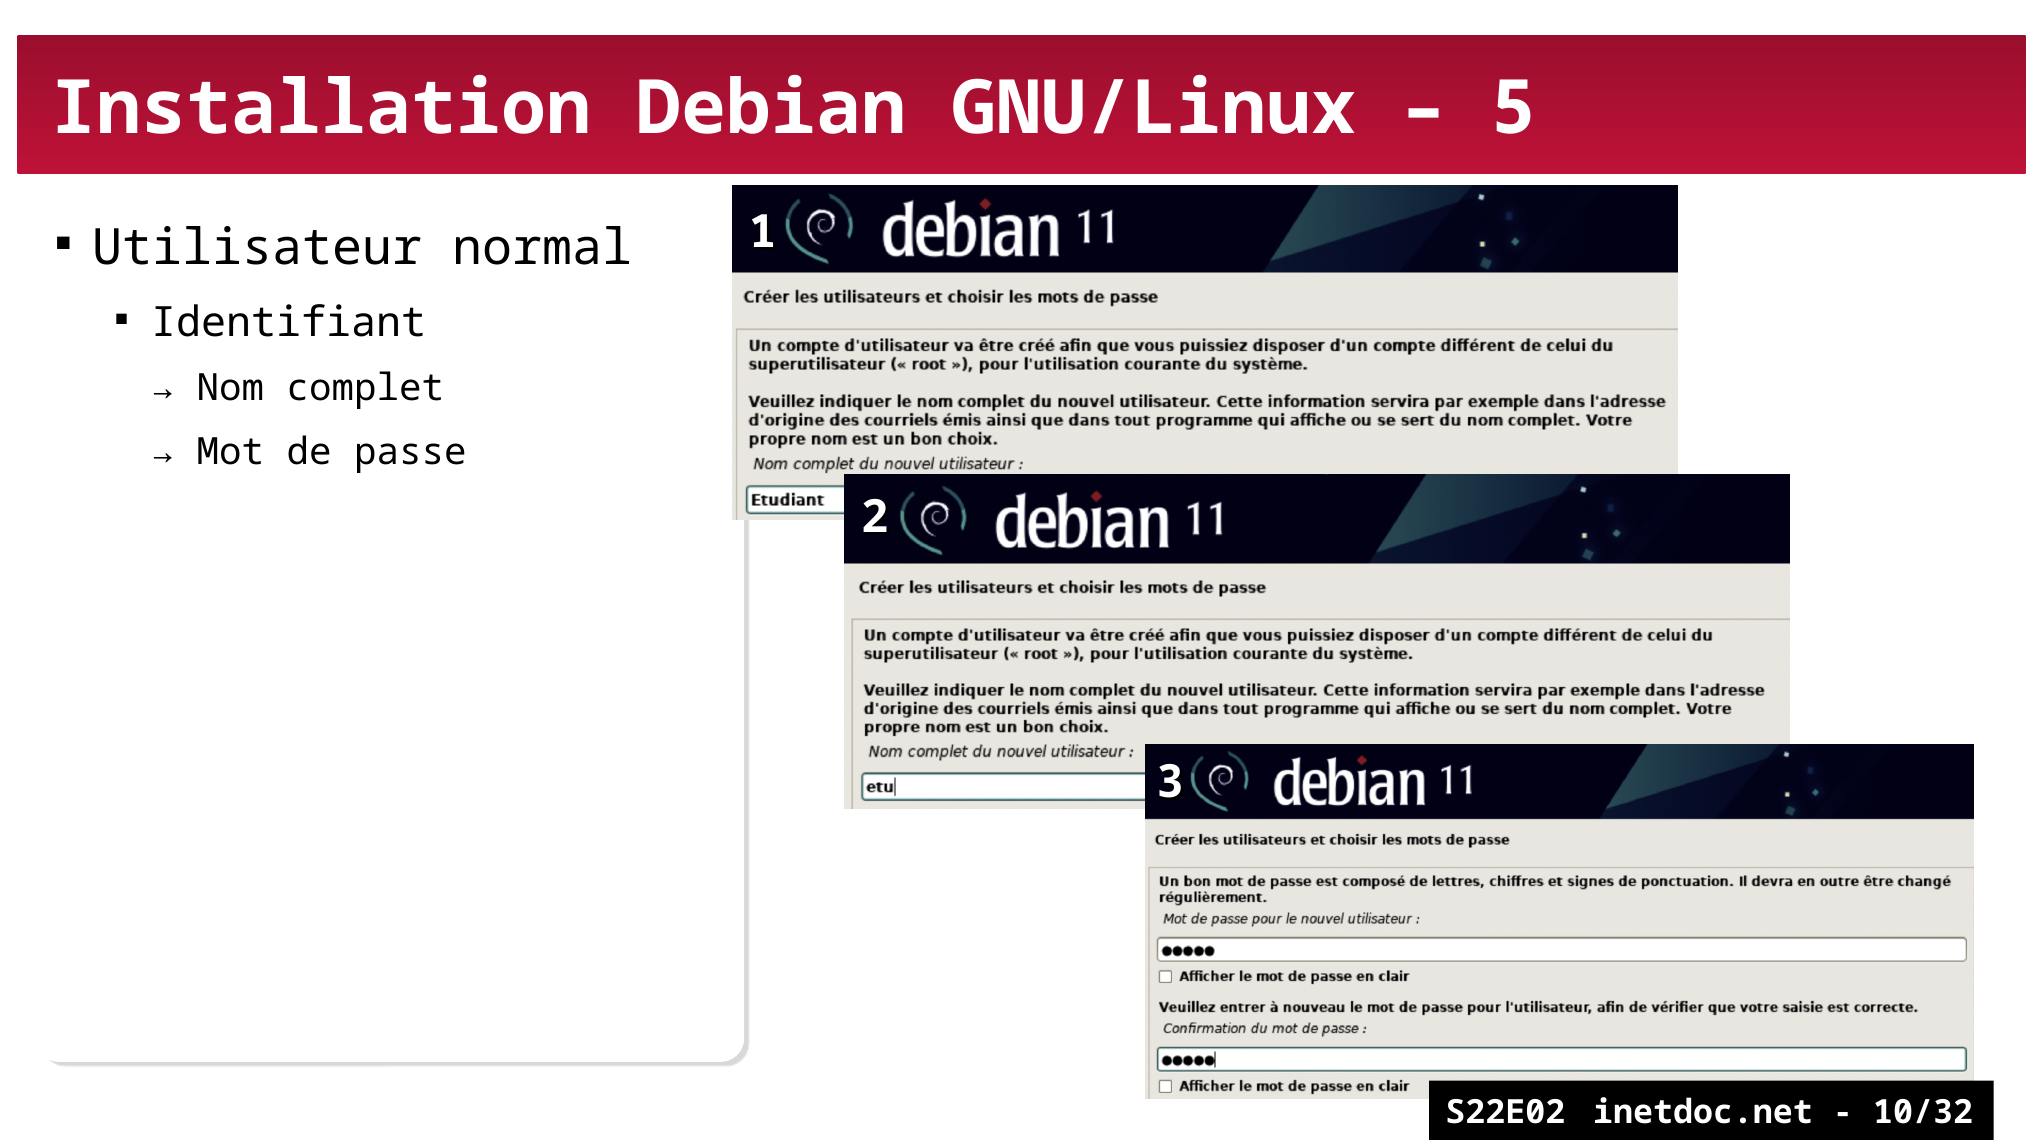

Installation Debian GNU/Linux – 5
1
Utilisateur normal
Identifiant
→ Nom complet
→ Mot de passe
2
3
S22E02	inetdoc.net - /32